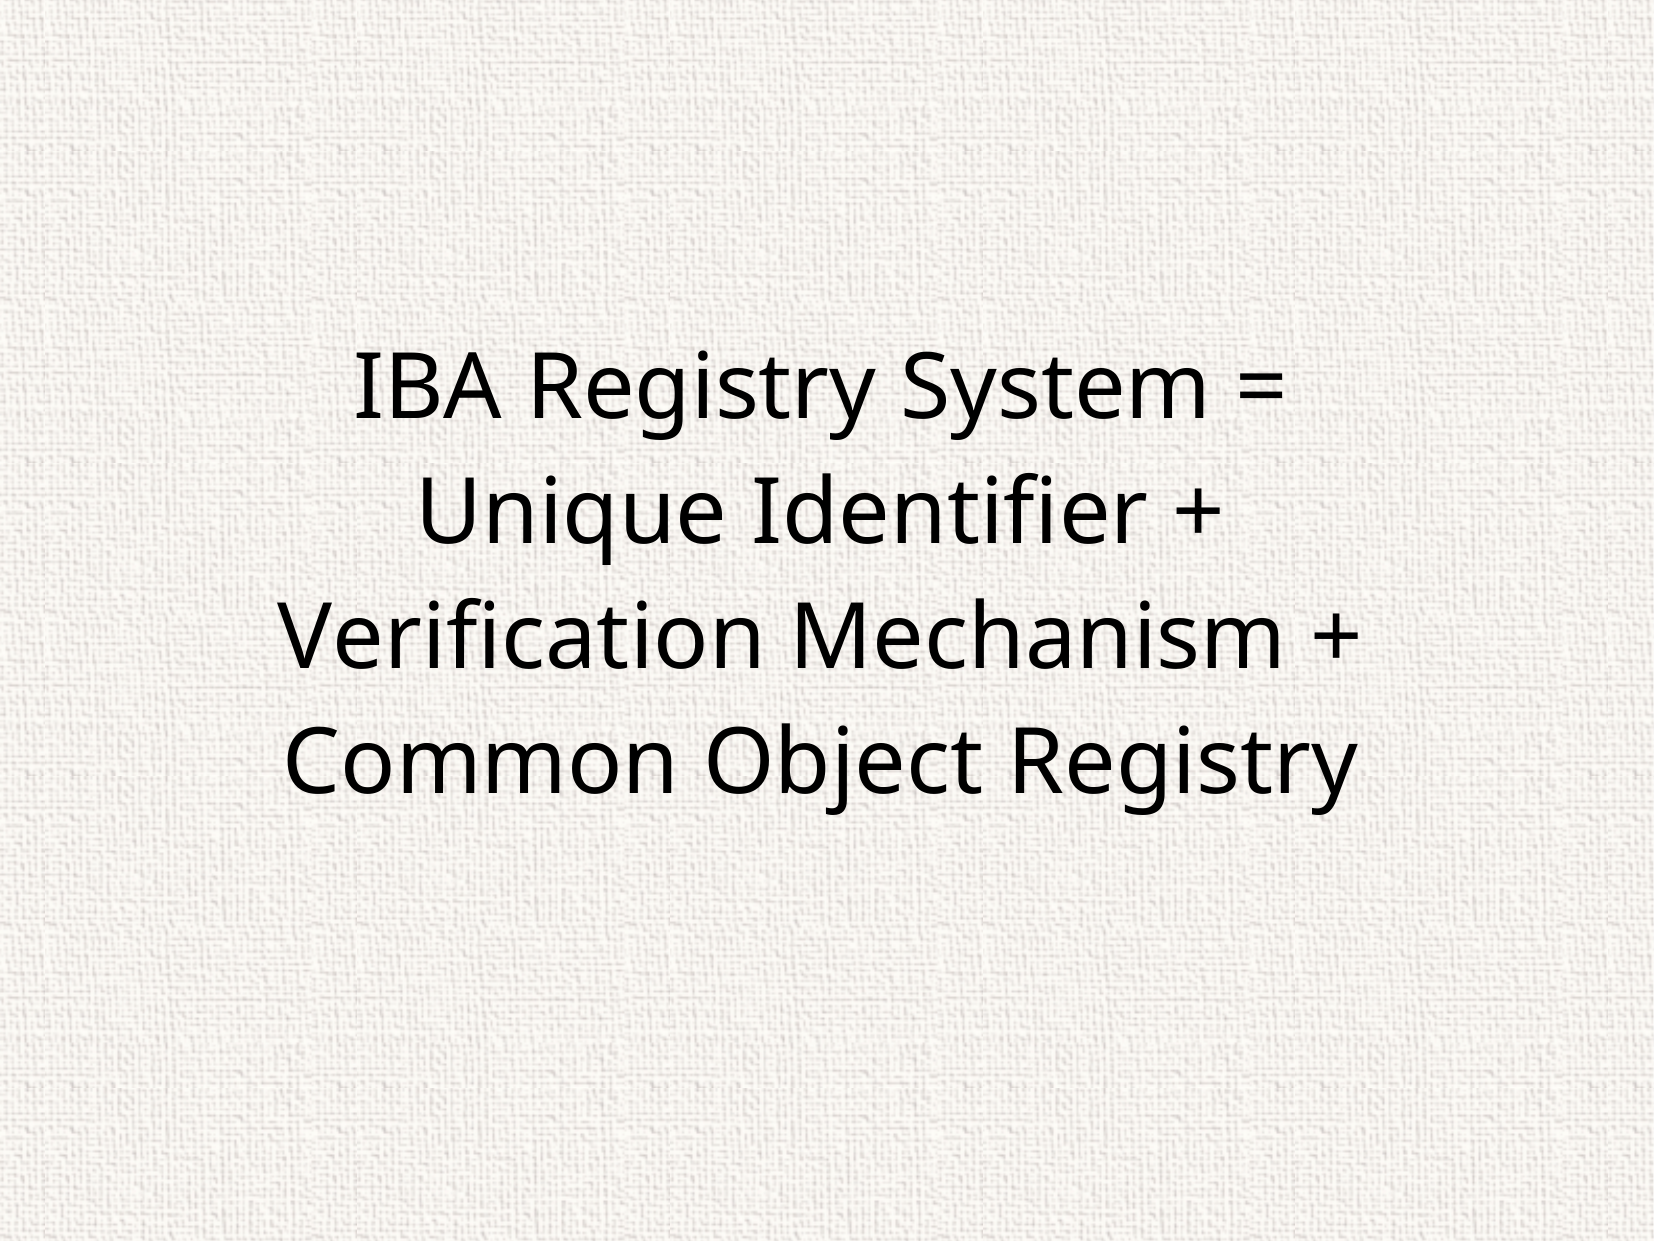

# IBA Registry System = Unique Identifier + Verification Mechanism + Common Object Registry